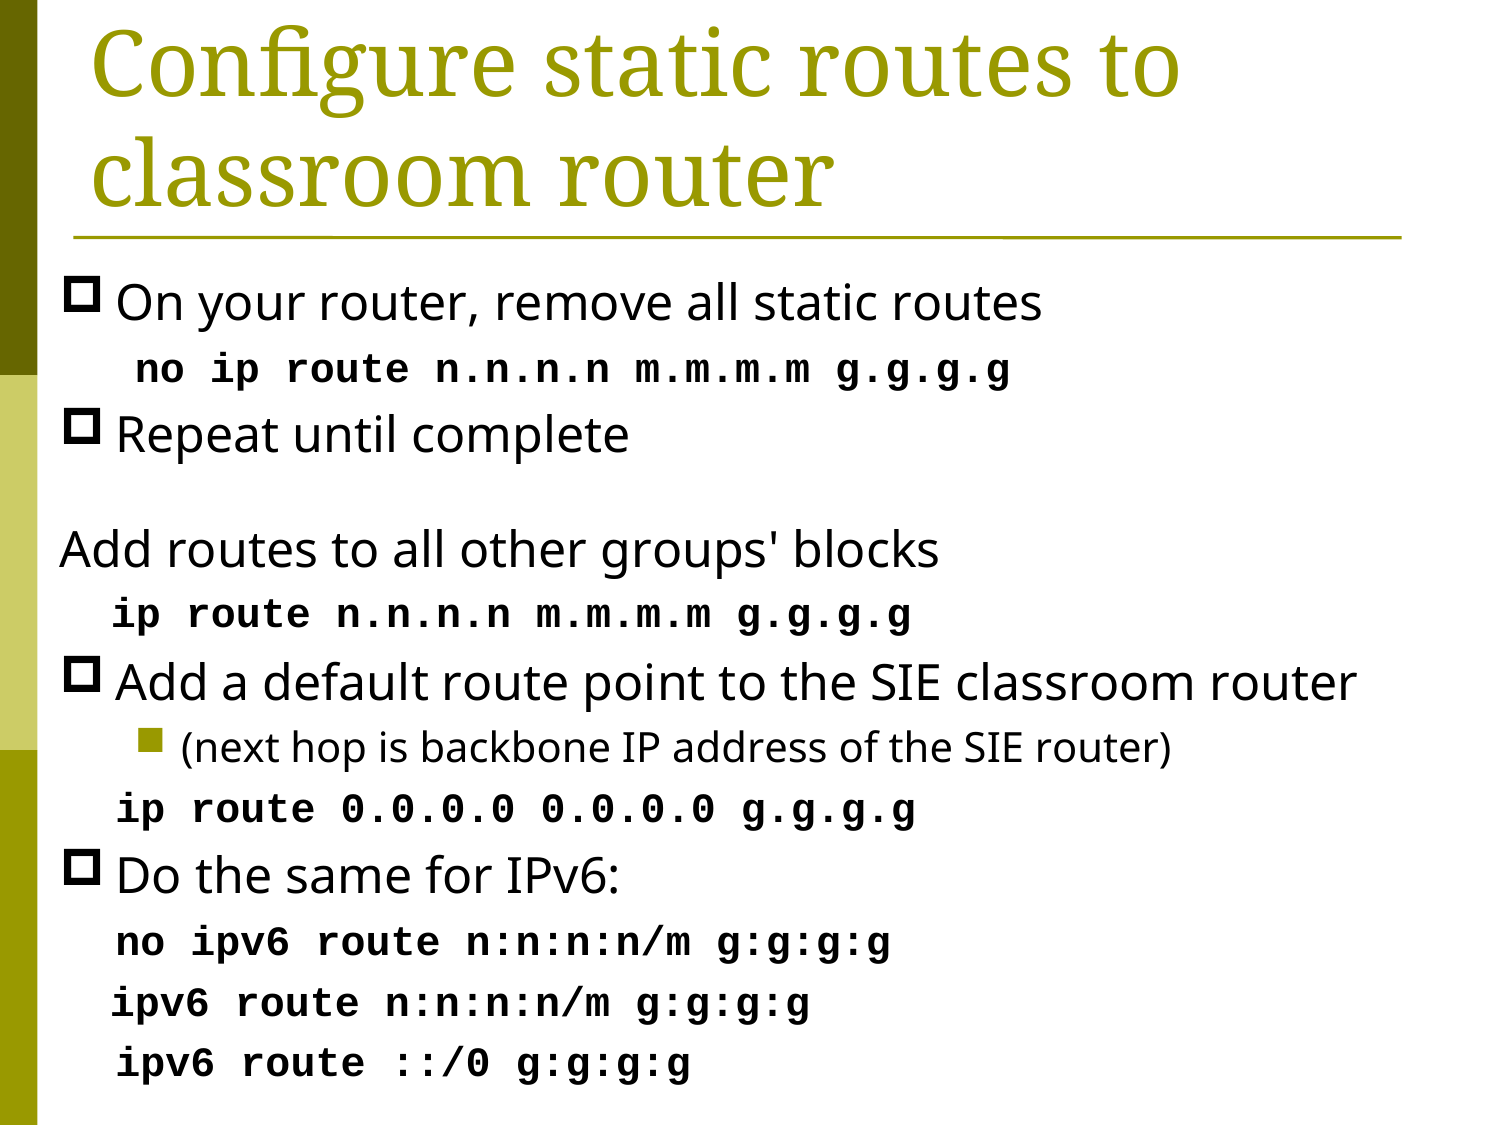

Configure static routes to classroom router
On your router, remove all static routes
 no ip route n.n.n.n m.m.m.m g.g.g.g
Repeat until complete
Add routes to all other groups' blocks
 ip route n.n.n.n m.m.m.m g.g.g.g
Add a default route point to the SIE classroom router
(next hop is backbone IP address of the SIE router)
	ip route 0.0.0.0 0.0.0.0 g.g.g.g
Do the same for IPv6:
	no ipv6 route n:n:n:n/m g:g:g:g
 ipv6 route n:n:n:n/m g:g:g:g
	ipv6 route ::/0 g:g:g:g